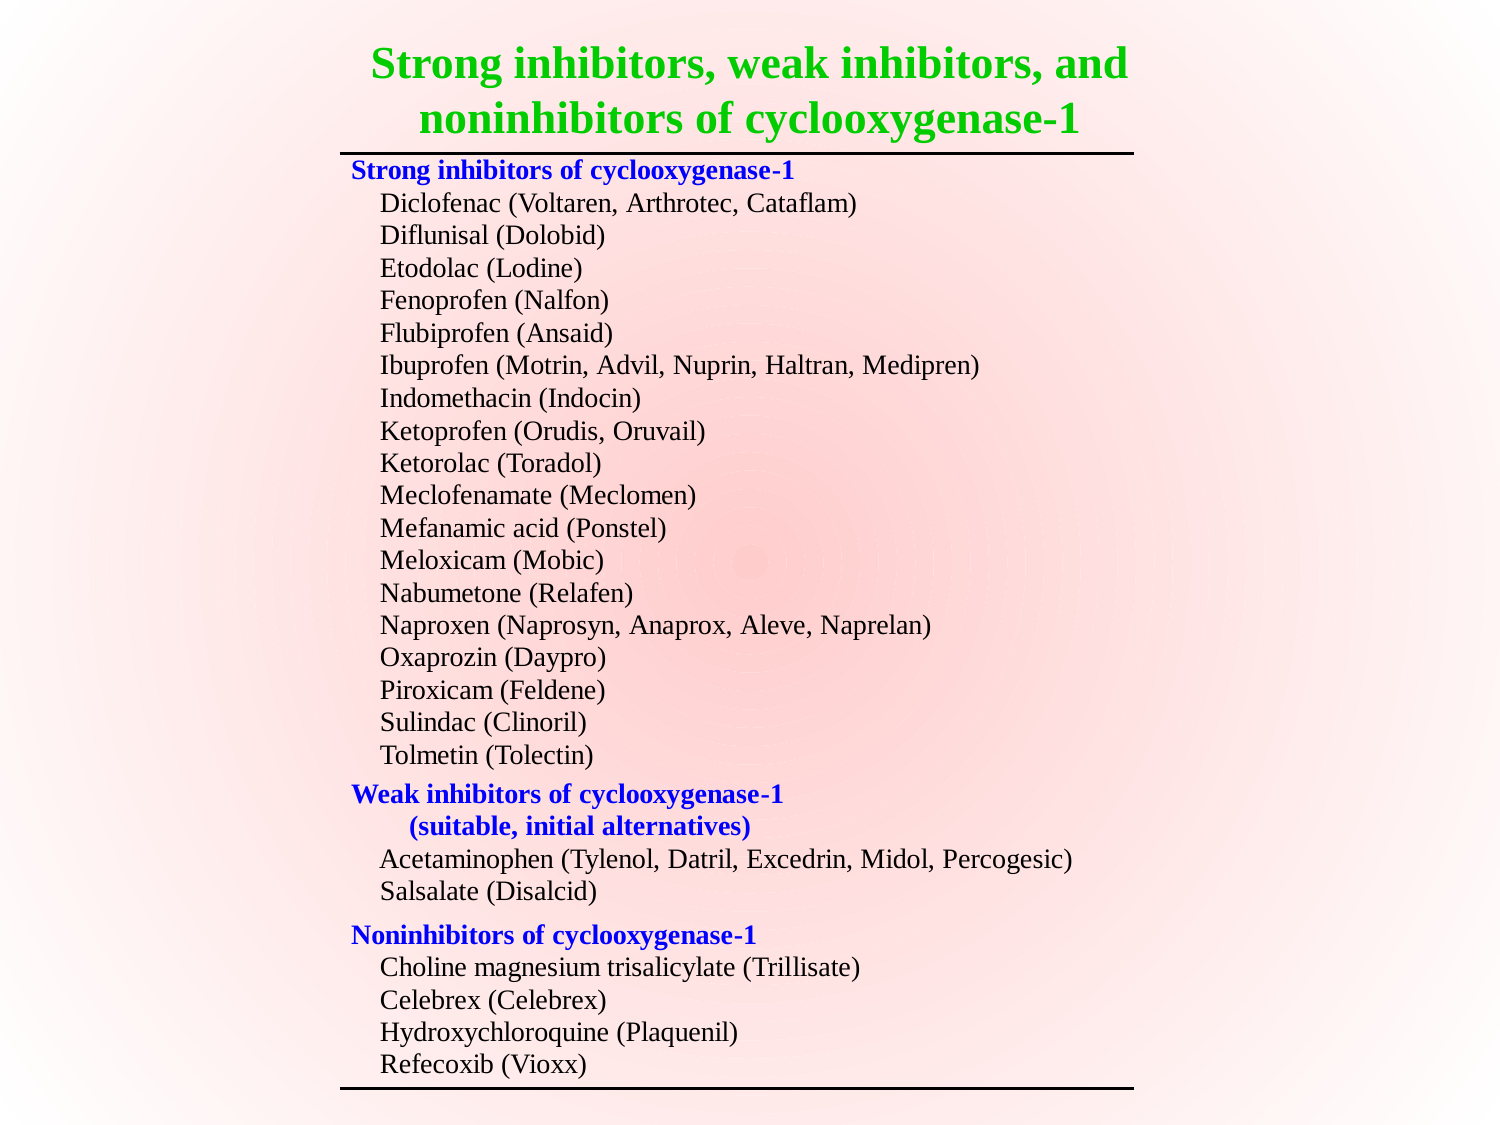

Strong inhibitors, weak inhibitors, and noninhibitors of cyclooxygenase-1